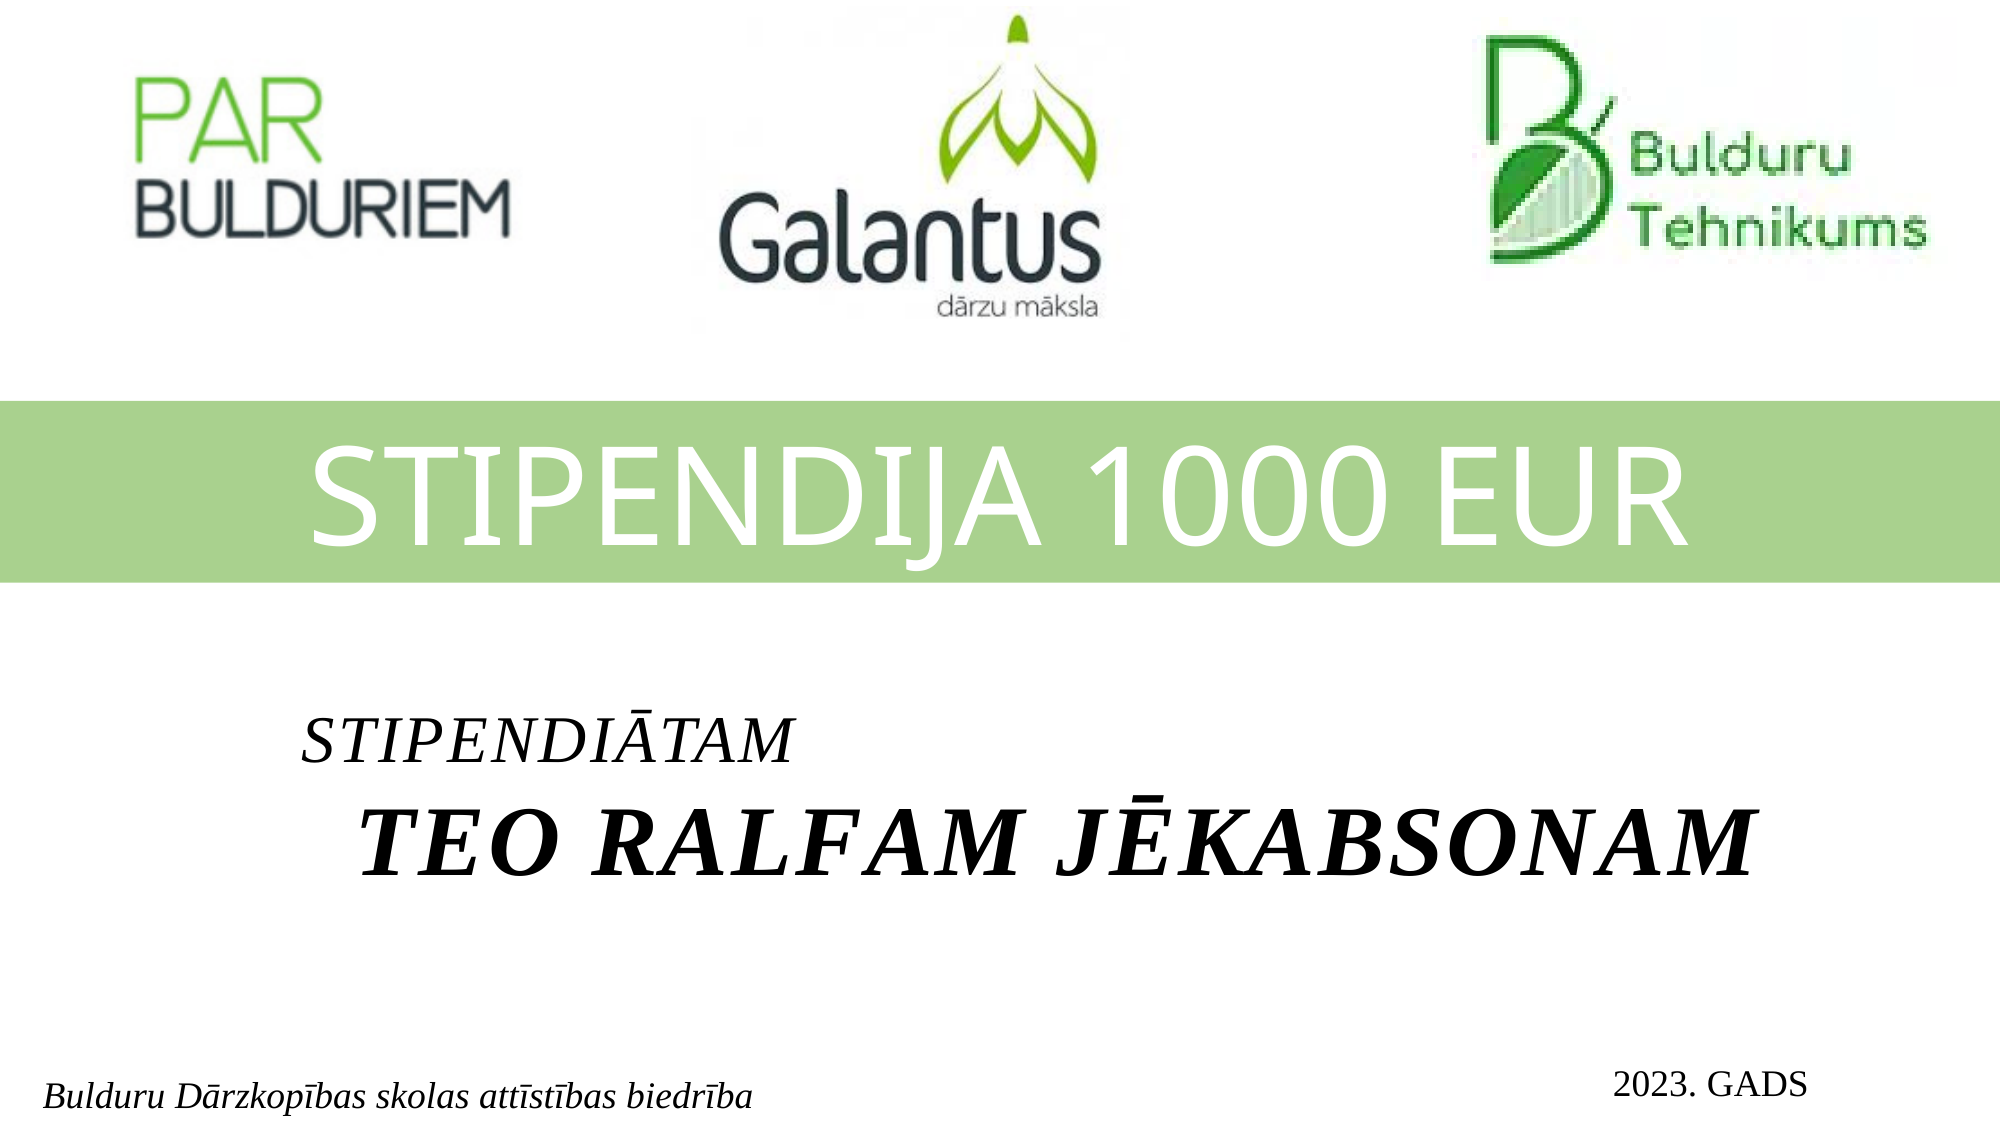

STIPENDIJA 1000 EUR
STIPENDIĀTAM
 Teo RalfAM JēkabsonAM
2023. GADS
Bulduru Dārzkopības skolas attīstības biedrība